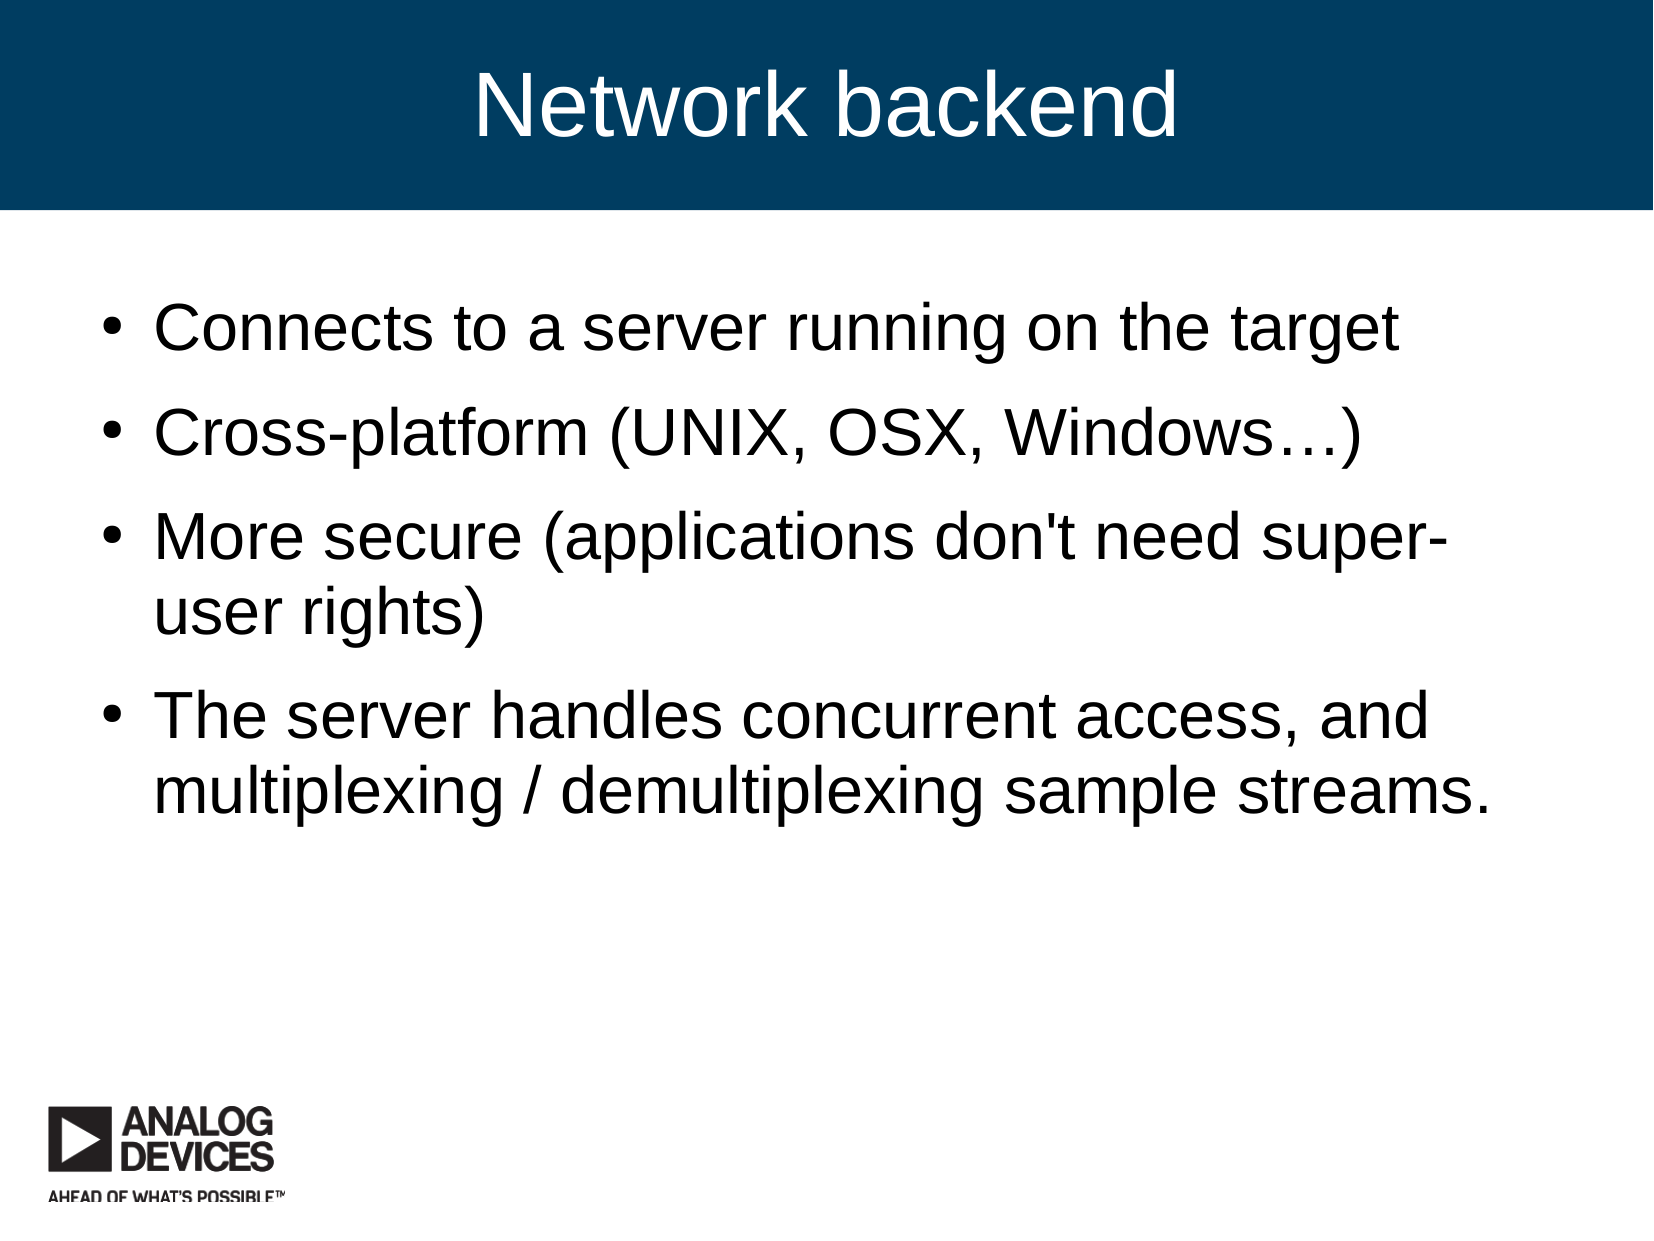

# Network backend
Connects to a server running on the target
Cross-platform (UNIX, OSX, Windows…)
More secure (applications don't need super-user rights)
The server handles concurrent access, and multiplexing / demultiplexing sample streams.